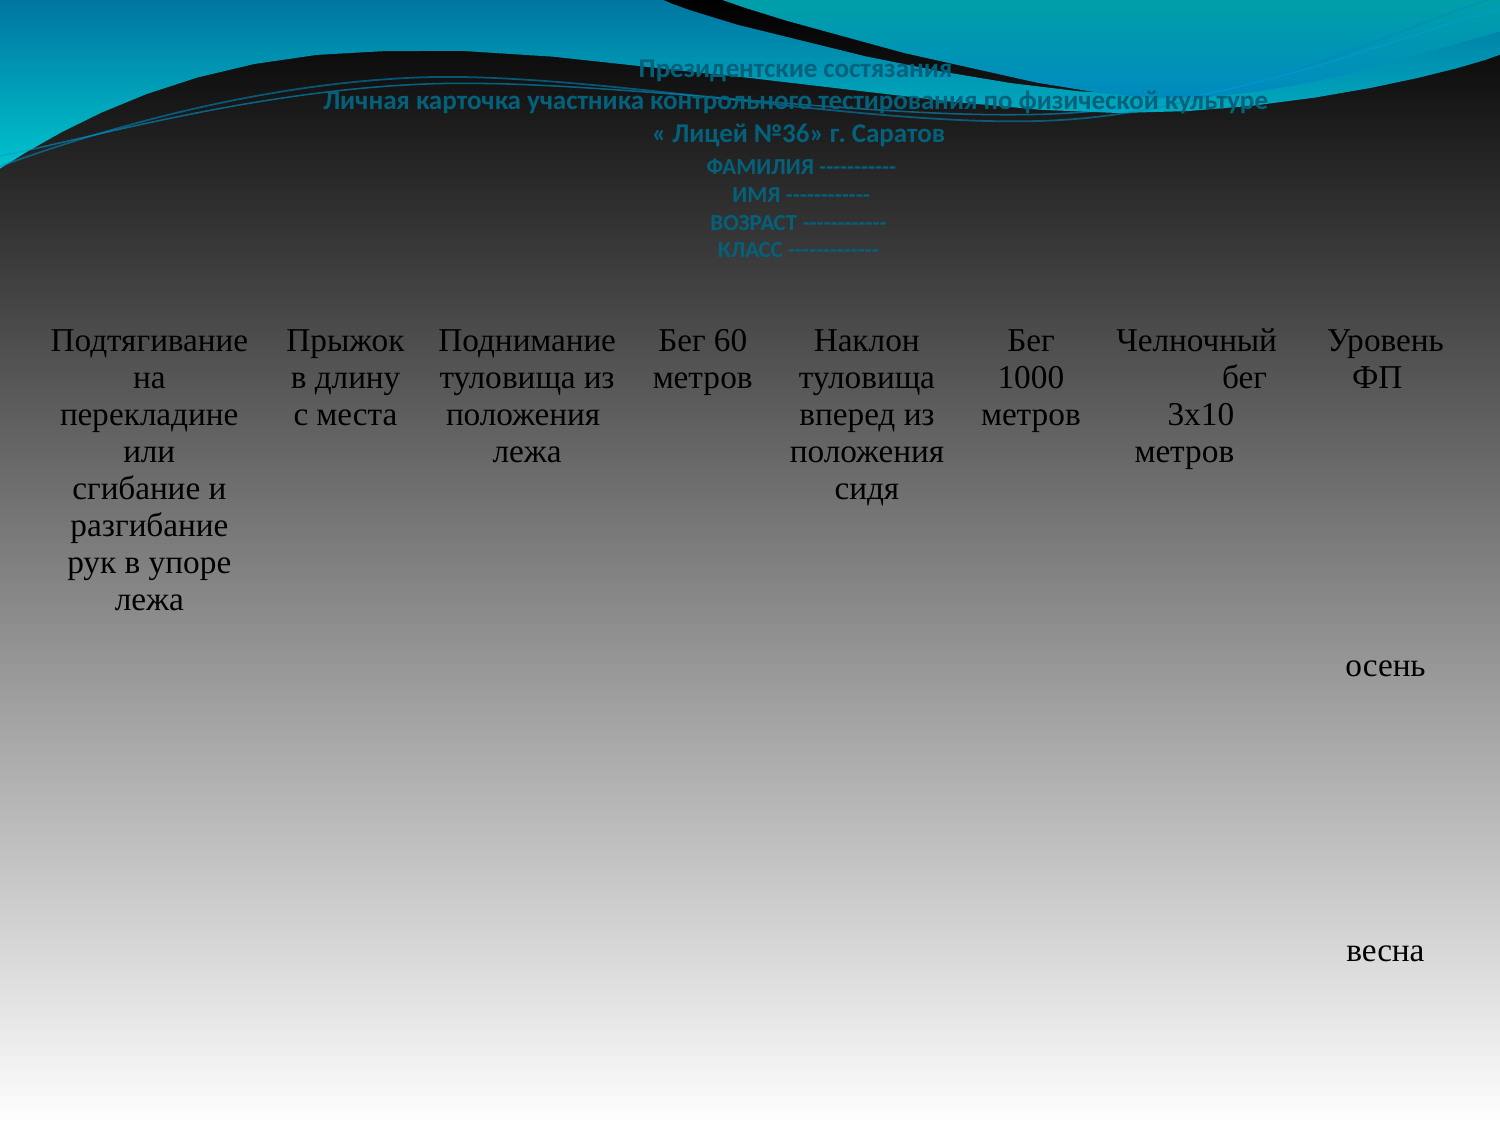

# Президентские состязания Личная карточка участника контрольного тестирования по физической культуре « Лицей №36» г. Саратов ФАМИЛИЯ ----------- ИМЯ ------------ ВОЗРАСТ ------------ КЛАСС -------------
| Подтягивание на перекладине или сгибание и разгибание рук в упоре лежа | Прыжок в длину с места | Поднимание туловища из положения лежа | Бег 60 метров | Наклон туловища вперед из положения сидя | Бег 1000 метров | Челночный бег 3х10 метров | Уровень ФП |
| --- | --- | --- | --- | --- | --- | --- | --- |
| | | | | | | | осень |
| | | | | | | | весна |